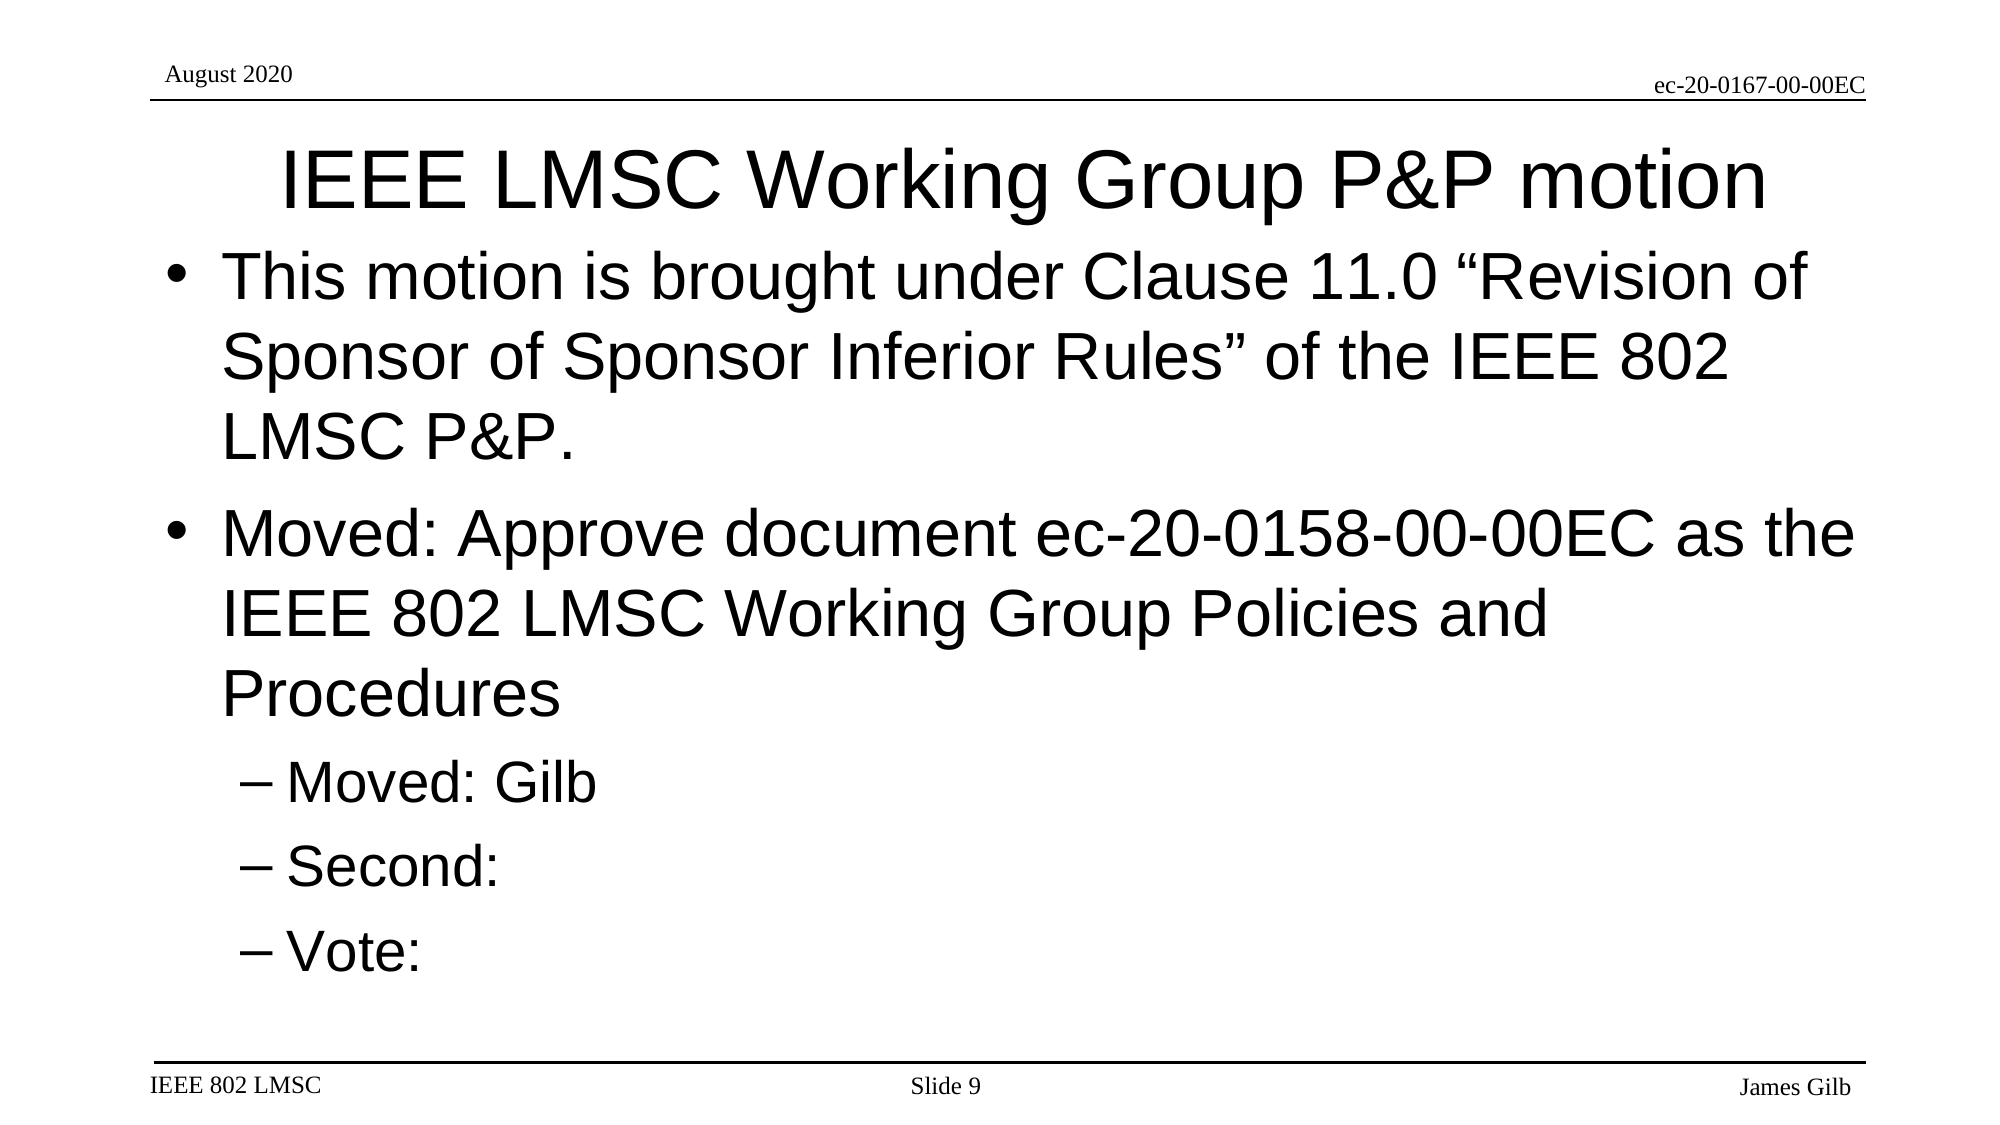

# IEEE LMSC Working Group P&P motion
This motion is brought under Clause 11.0 “Revision of Sponsor of Sponsor Inferior Rules” of the IEEE 802 LMSC P&P.
Moved: Approve document ec-20-0158-00-00EC as the IEEE 802 LMSC Working Group Policies and Procedures
Moved: Gilb
Second:
Vote:
9